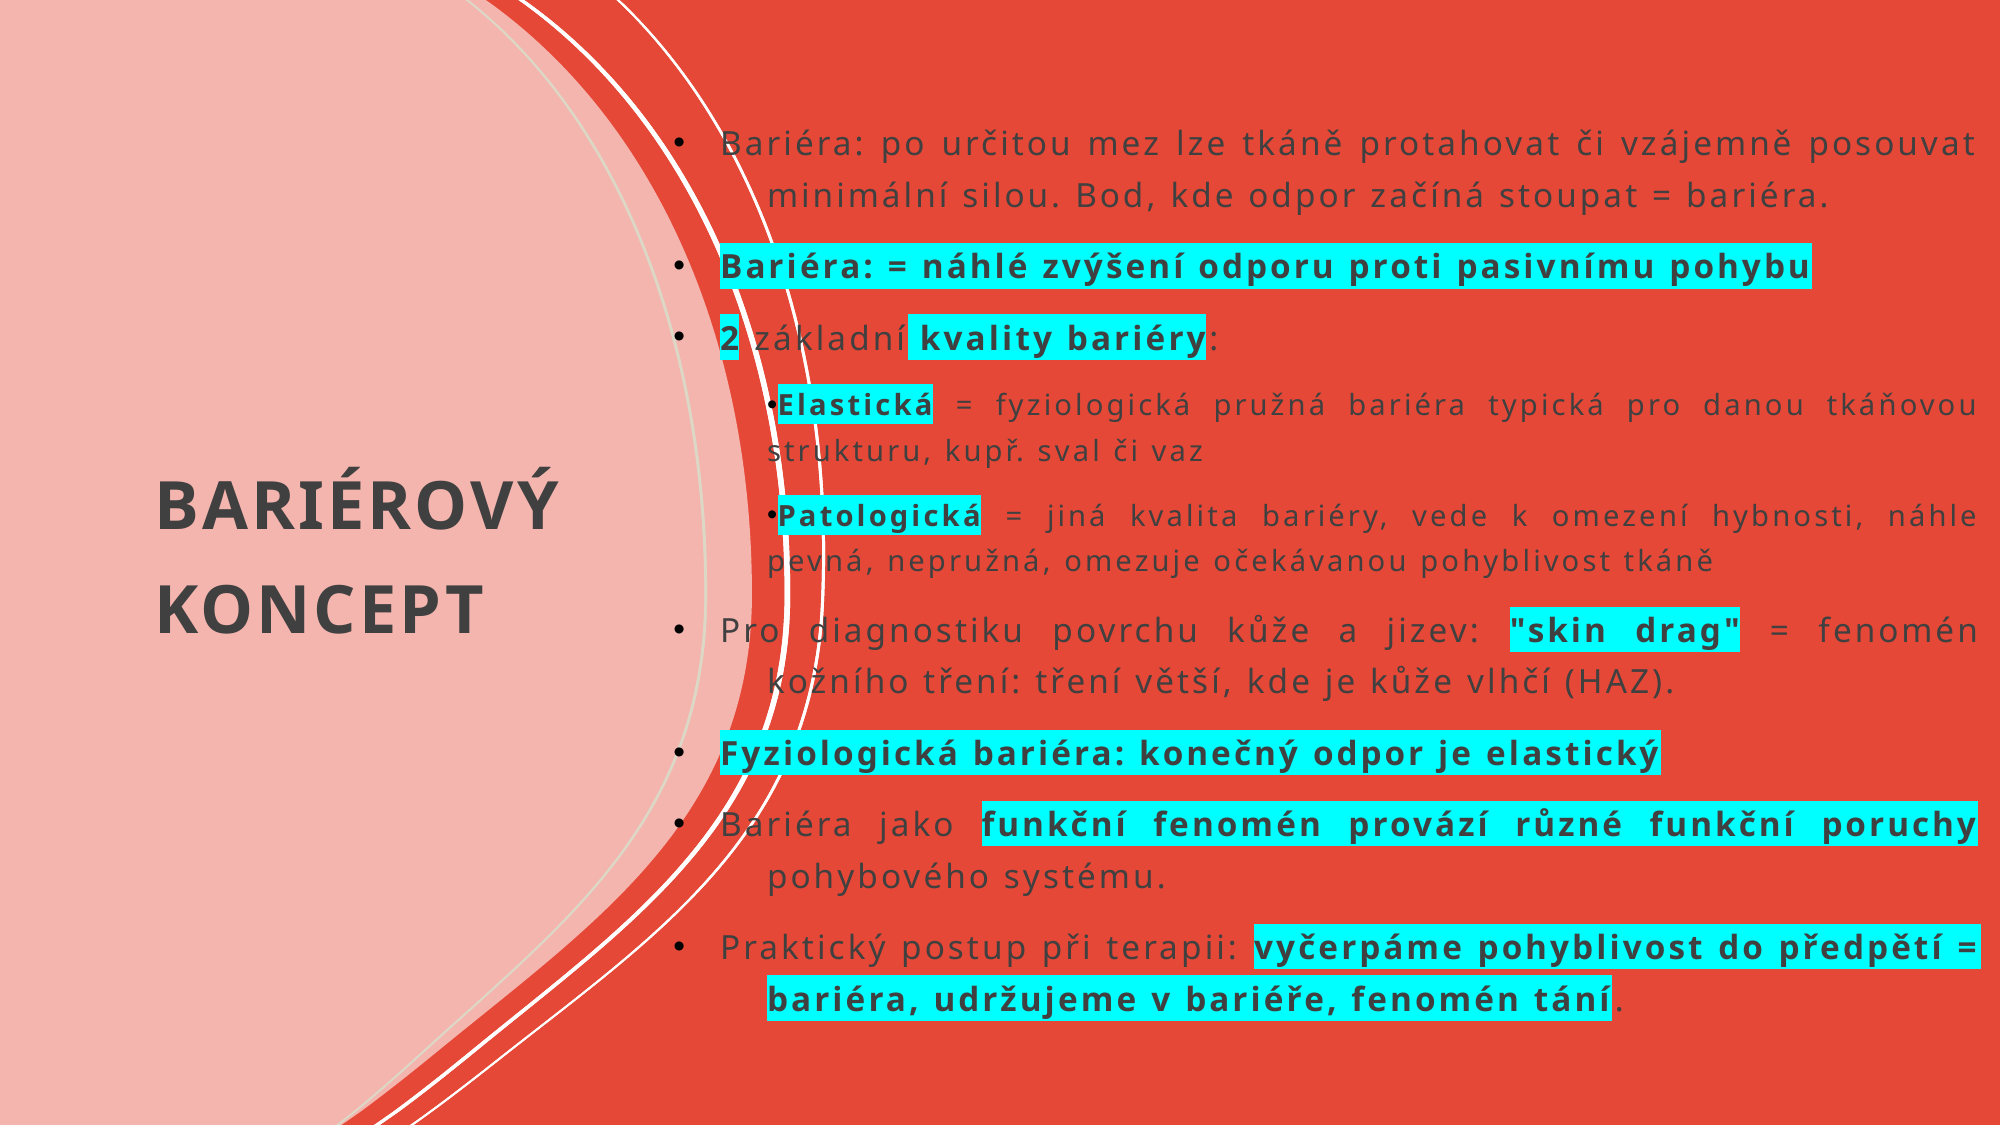

Bariéra: po určitou mez lze tkáně protahovat či vzájemně posouvat minimální silou. Bod, kde odpor začíná stoupat = bariéra.
Bariéra: = náhlé zvýšení odporu proti pasivnímu pohybu
2 základní kvality bariéry:
Elastická = fyziologická pružná bariéra typická pro danou tkáňovou strukturu, kupř. sval či vaz
Patologická = jiná kvalita bariéry, vede k omezení hybnosti, náhle pevná, nepružná, omezuje očekávanou pohyblivost tkáně
Pro diagnostiku povrchu kůže a jizev: "skin drag" = fenomén kožního tření: tření větší, kde je kůže vlhčí (HAZ).
Fyziologická bariéra: konečný odpor je elastický
Bariéra jako funkční fenomén provází různé funkční poruchy pohybového systému.
Praktický postup při terapii: vyčerpáme pohyblivost do předpětí = bariéra, udržujeme v bariéře, fenomén tání.
# BARIÉROVÝ KONCEPT